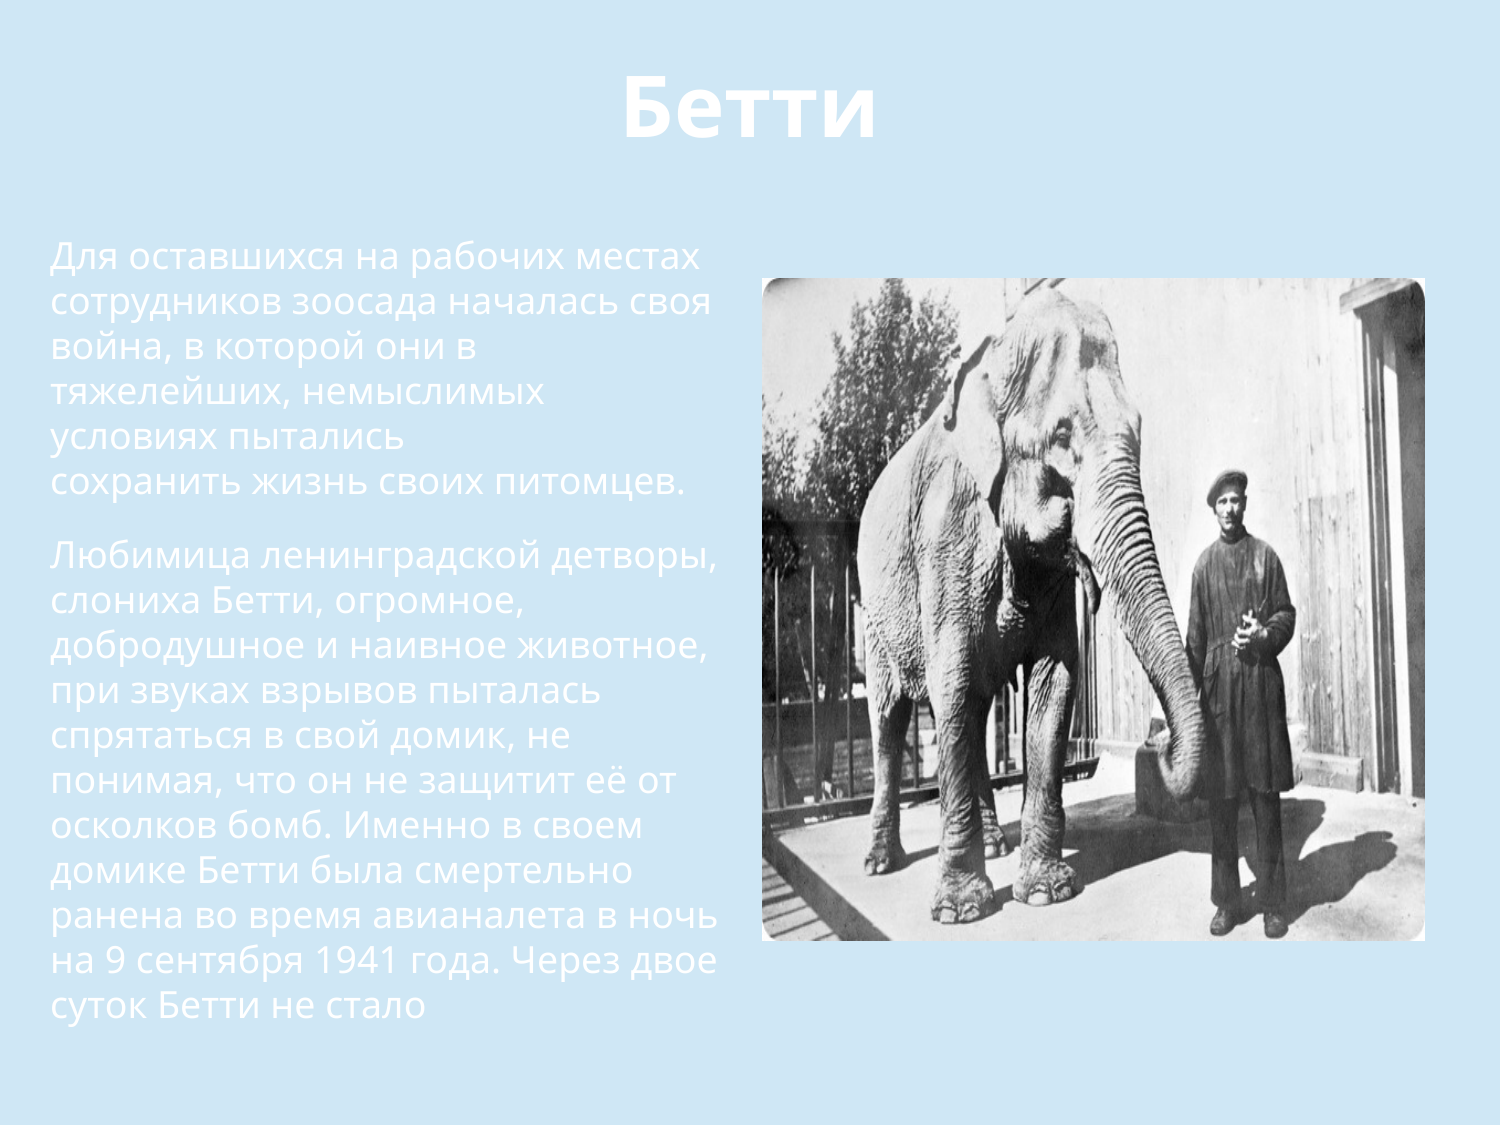

# Бетти
Для оставшихся на рабочих местах сотрудников зоосада началась своя война, в которой они в тяжелейших, немыслимых условиях пытались сохранить жизнь своих питомцев.
Любимица ленинградской детворы, слониха Бетти, огромное, добродушное и наивное животное, при звуках взрывов пыталась спрятаться в свой домик, не понимая, что он не защитит её от осколков бомб. Именно в своем домике Бетти была смертельно ранена во время авианалета в ночь на 9 сентября 1941 года. Через двое суток Бетти не стало